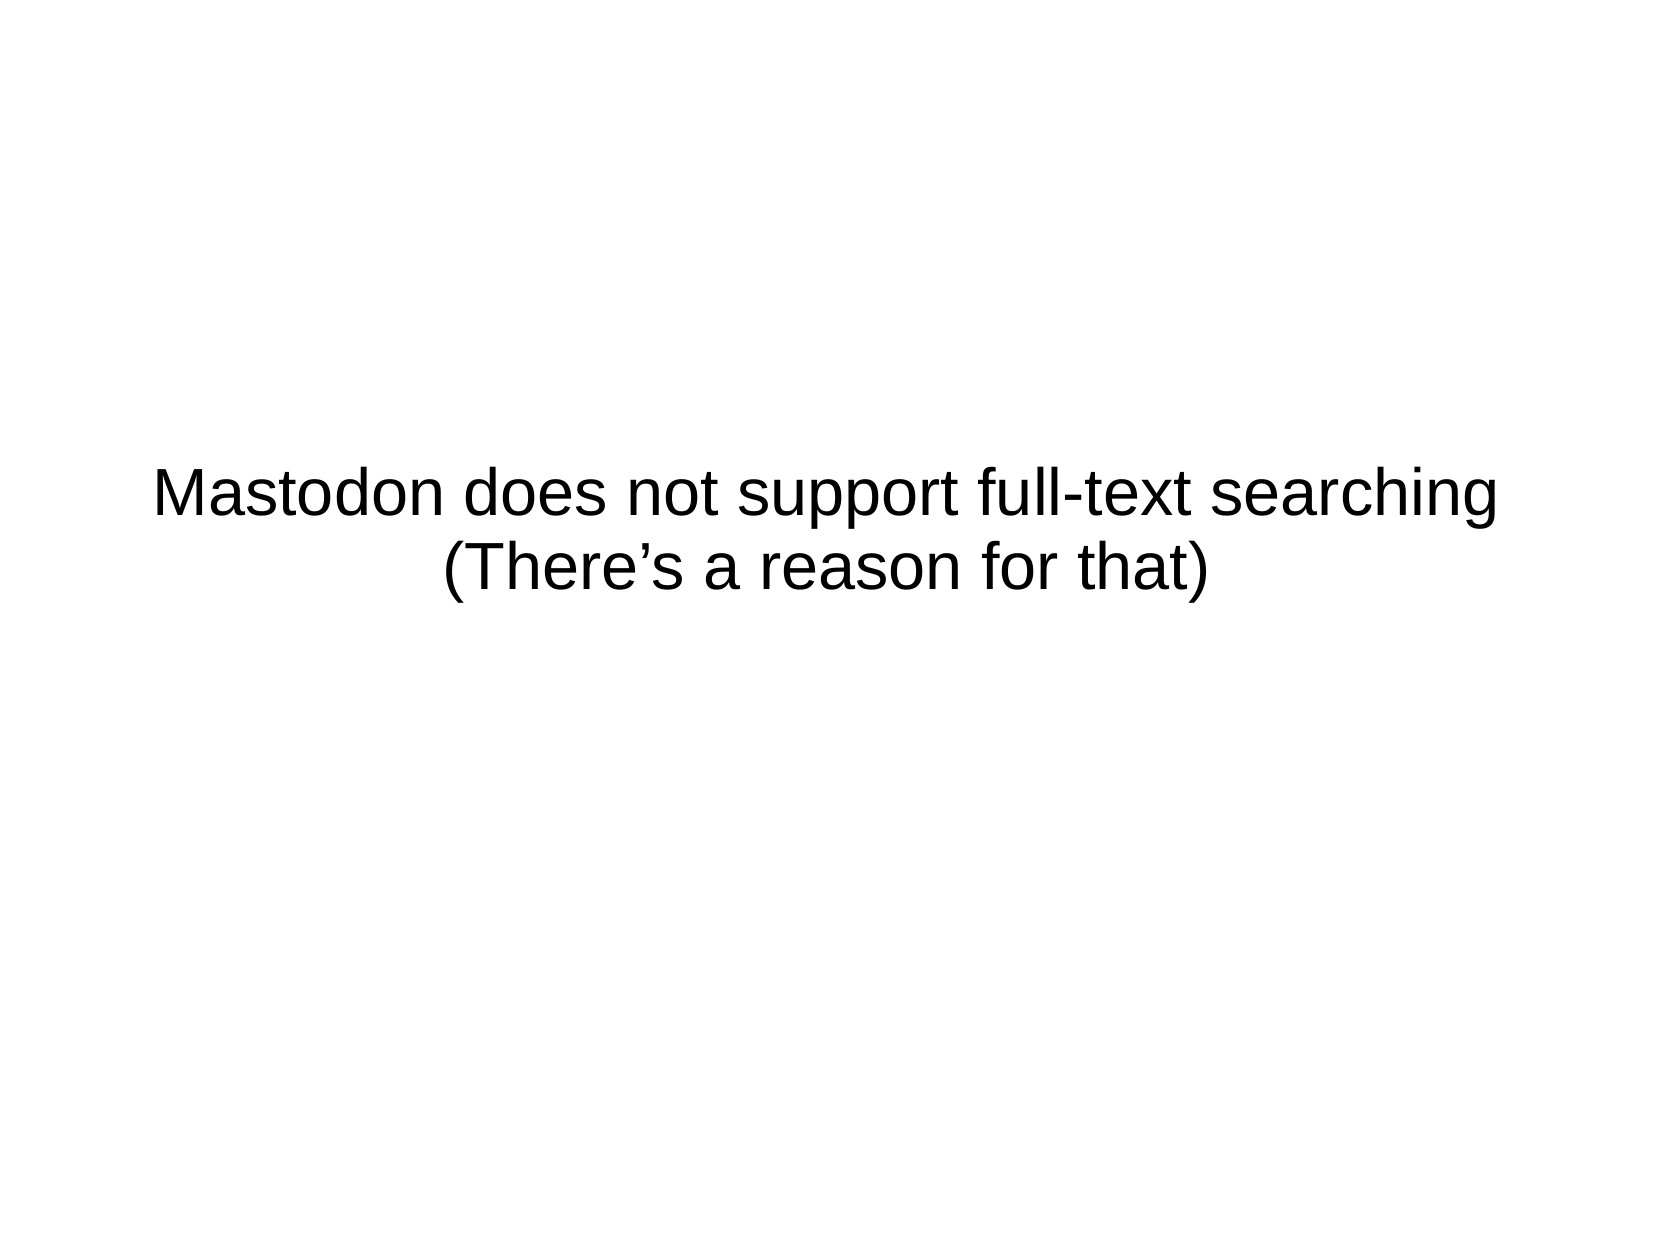

# Mastodon does not support full-text searching
(There’s a reason for that)